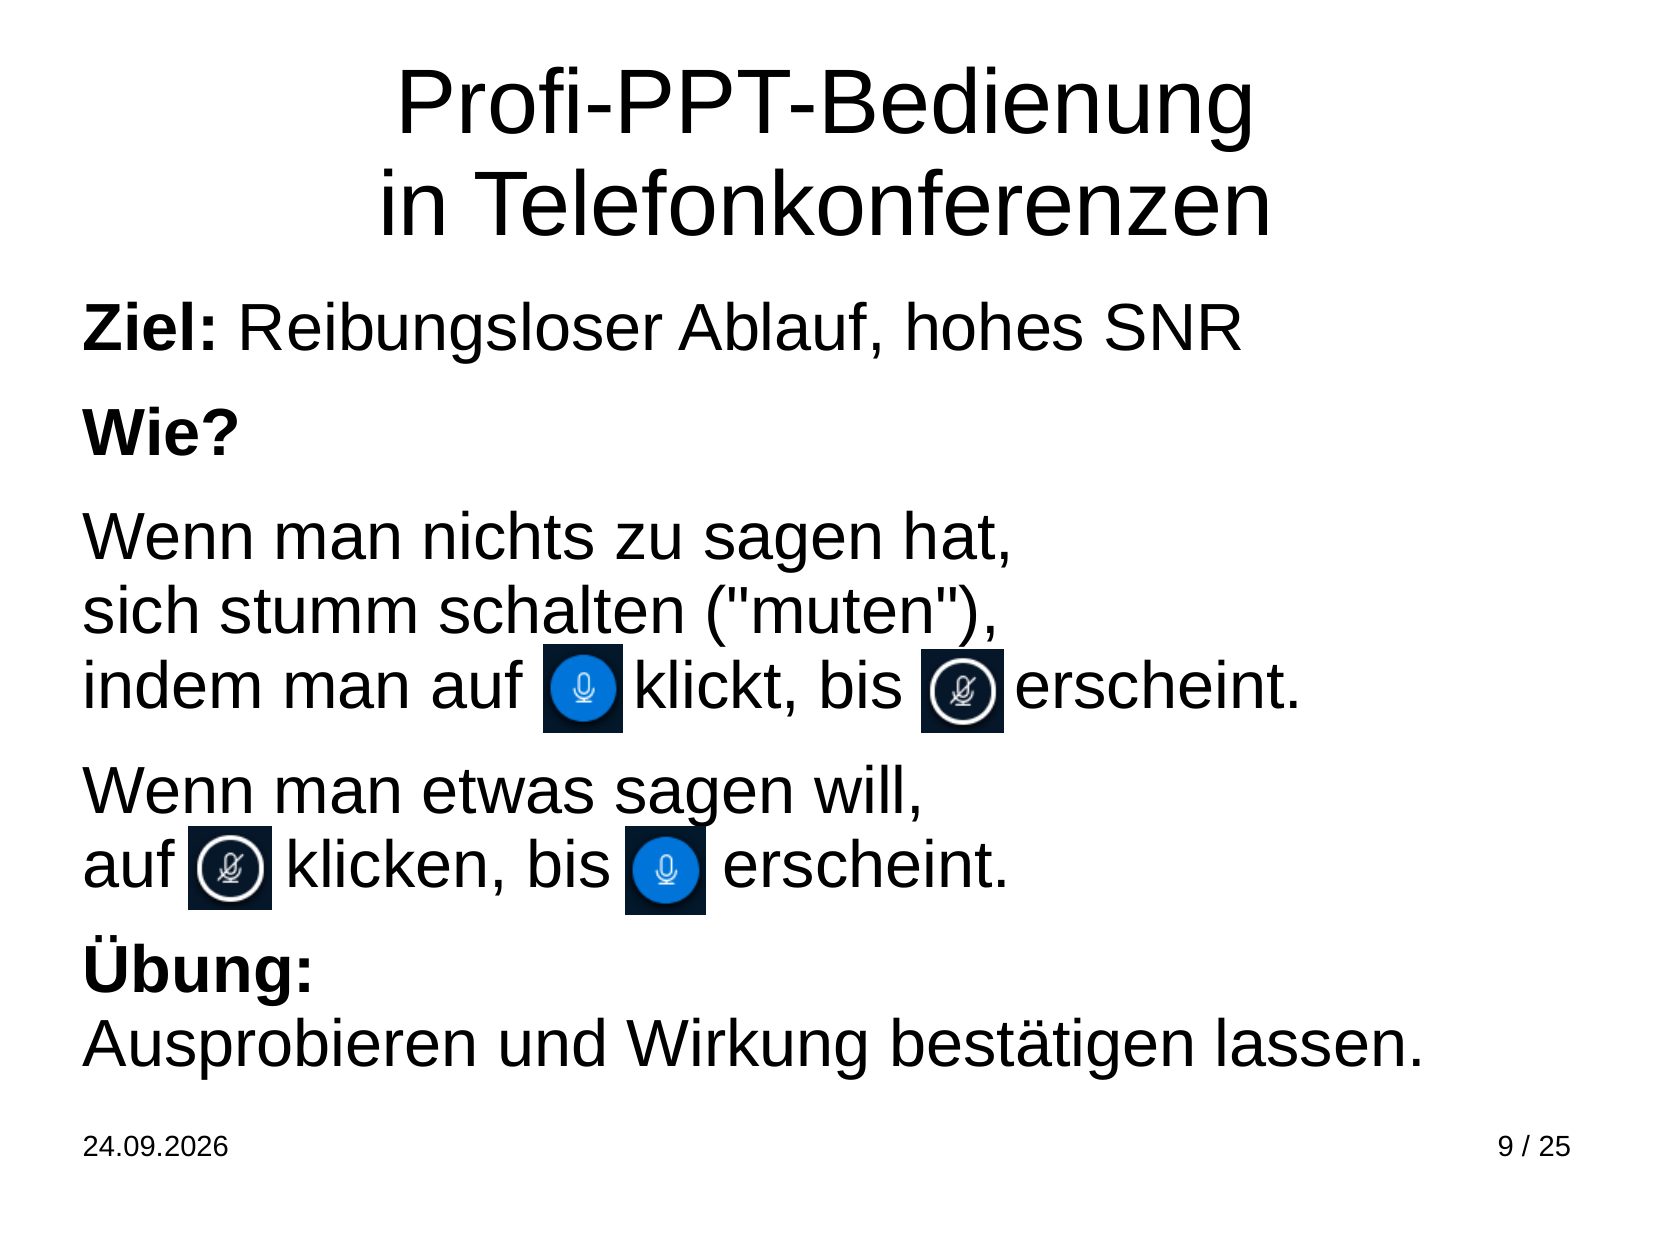

# Profi-PPT-Bedienung in Telefonkonferenzen
Ziel: Reibungsloser Ablauf, hohes SNR
Wie?
Wenn man nichts zu sagen hat,
sich stumm schalten ("muten"),
indem man auf klickt, bis erscheint.
Wenn man etwas sagen will,
auf klicken, bis erscheint.
Übung:
Ausprobieren und Wirkung bestätigen lassen.